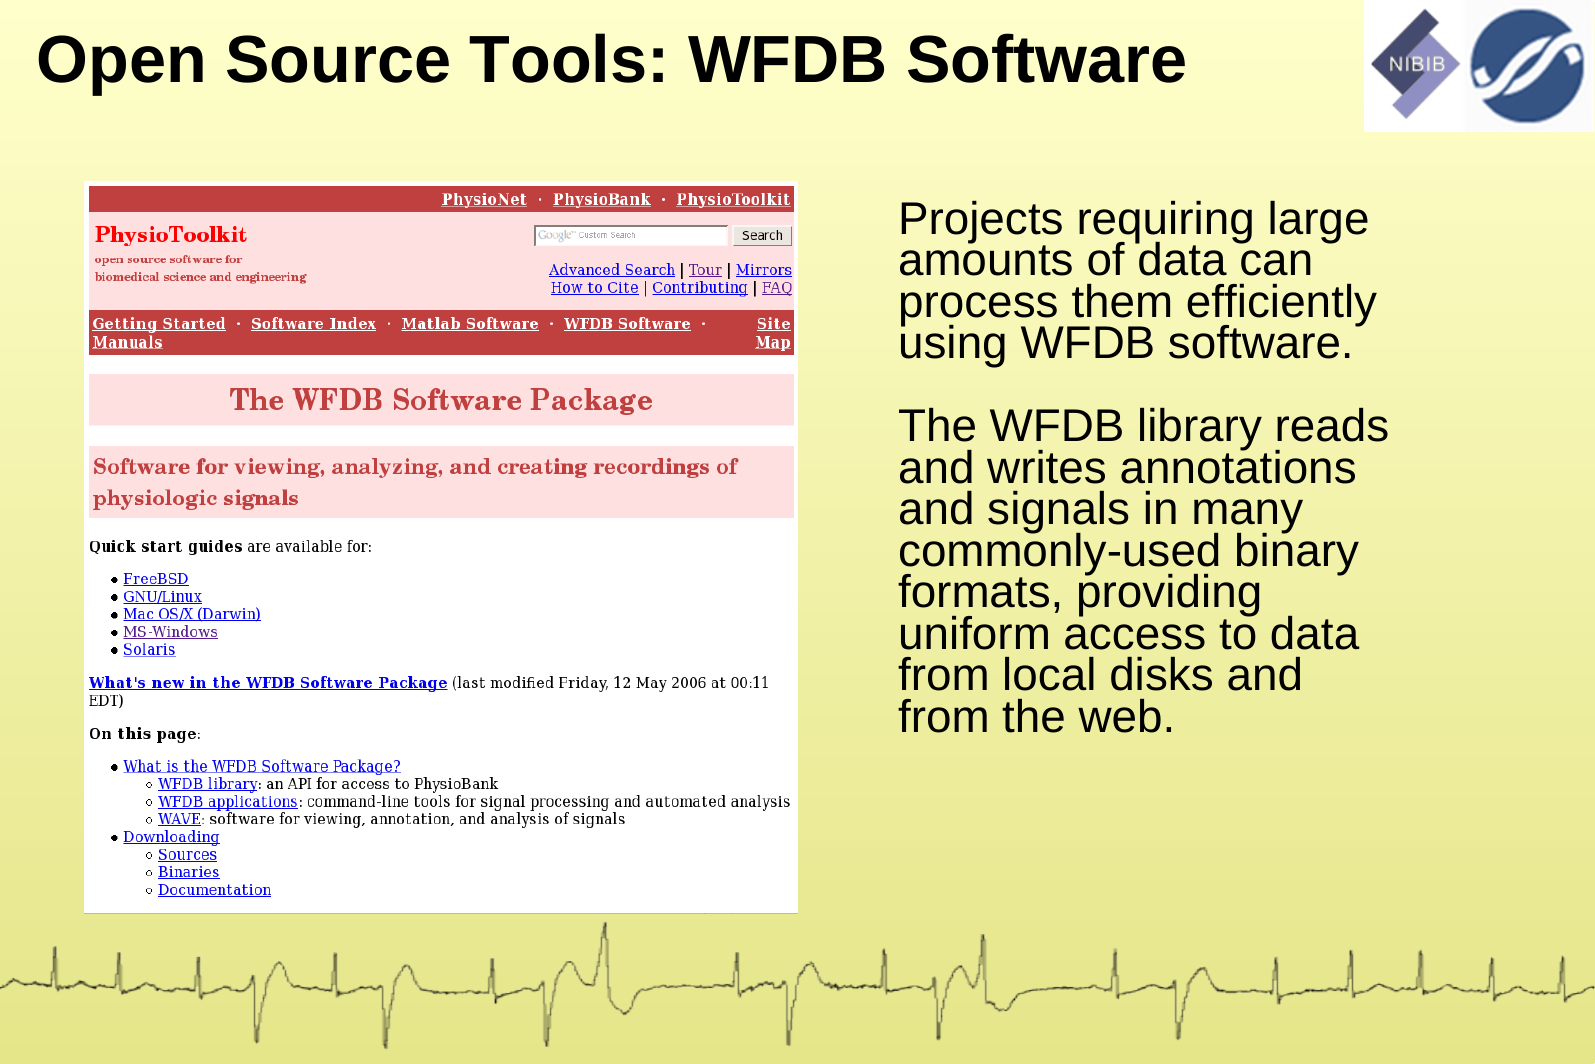

Open Source Tools: WFDB Software
Projects requiring large
amounts of data can process them efficiently using WFDB software.
The WFDB library reads and writes annotations and signals in many commonly-used binary formats, providing uniform access to data from local disks and from the web.